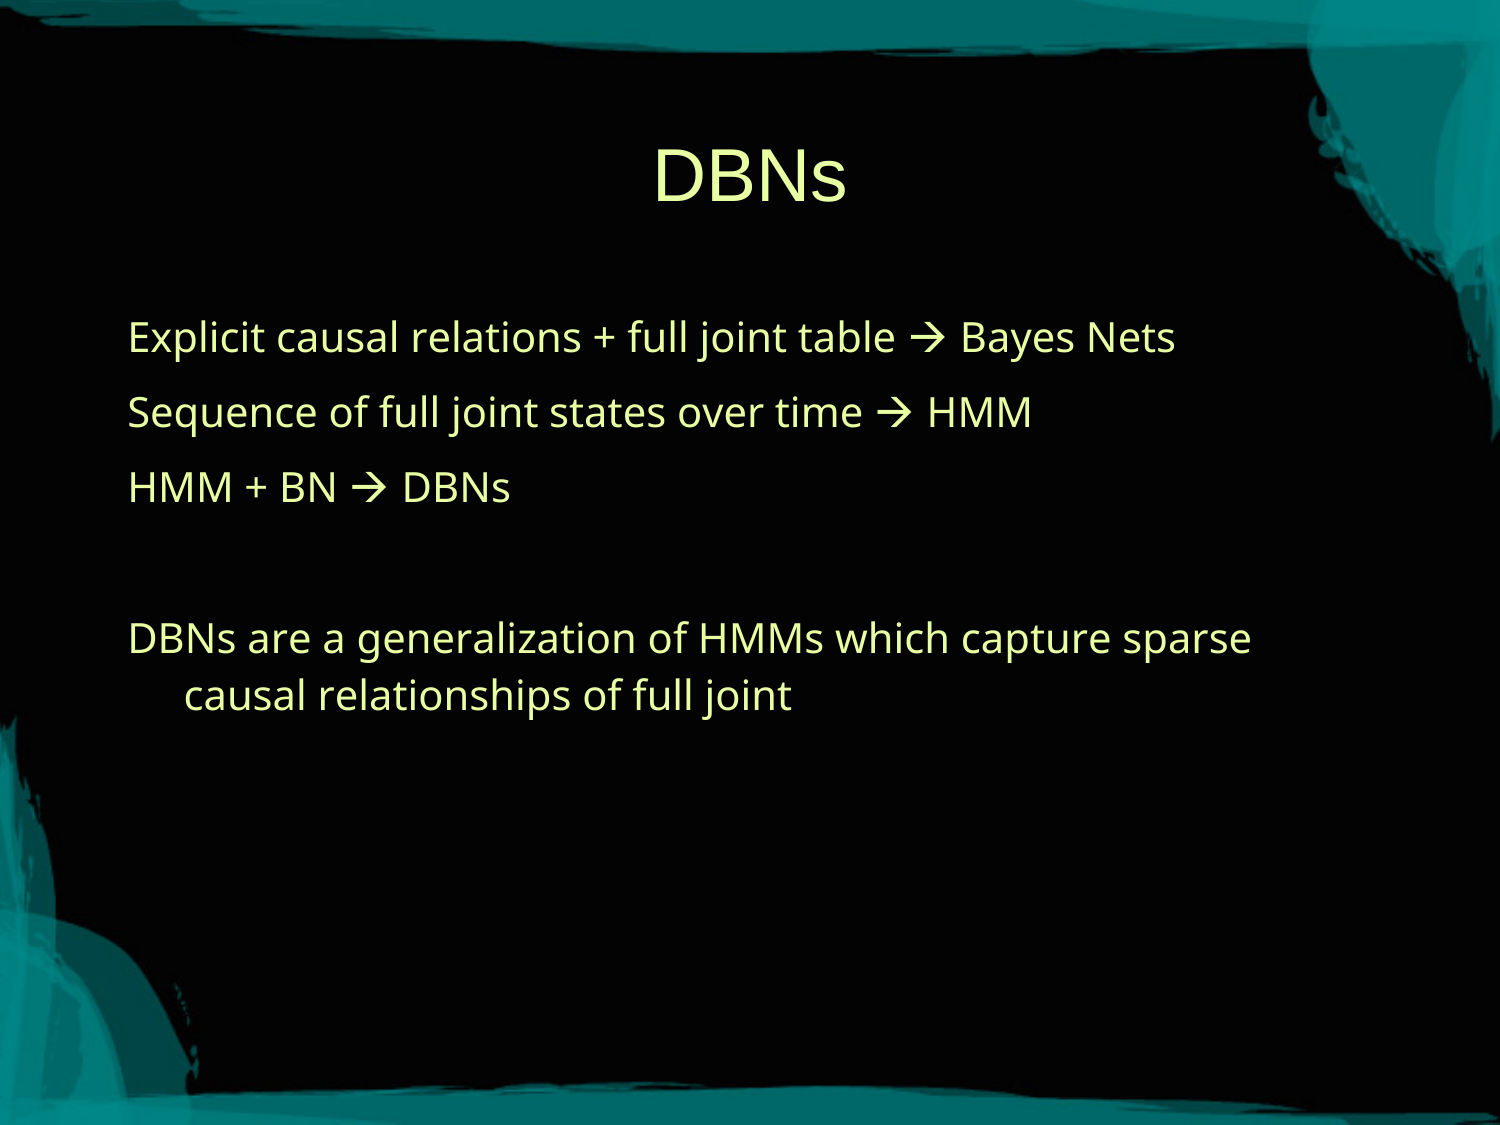

# DBNs
Explicit causal relations + full joint table  Bayes Nets
Sequence of full joint states over time  HMM
HMM + BN  DBNs
DBNs are a generalization of HMMs which capture sparse causal relationships of full joint